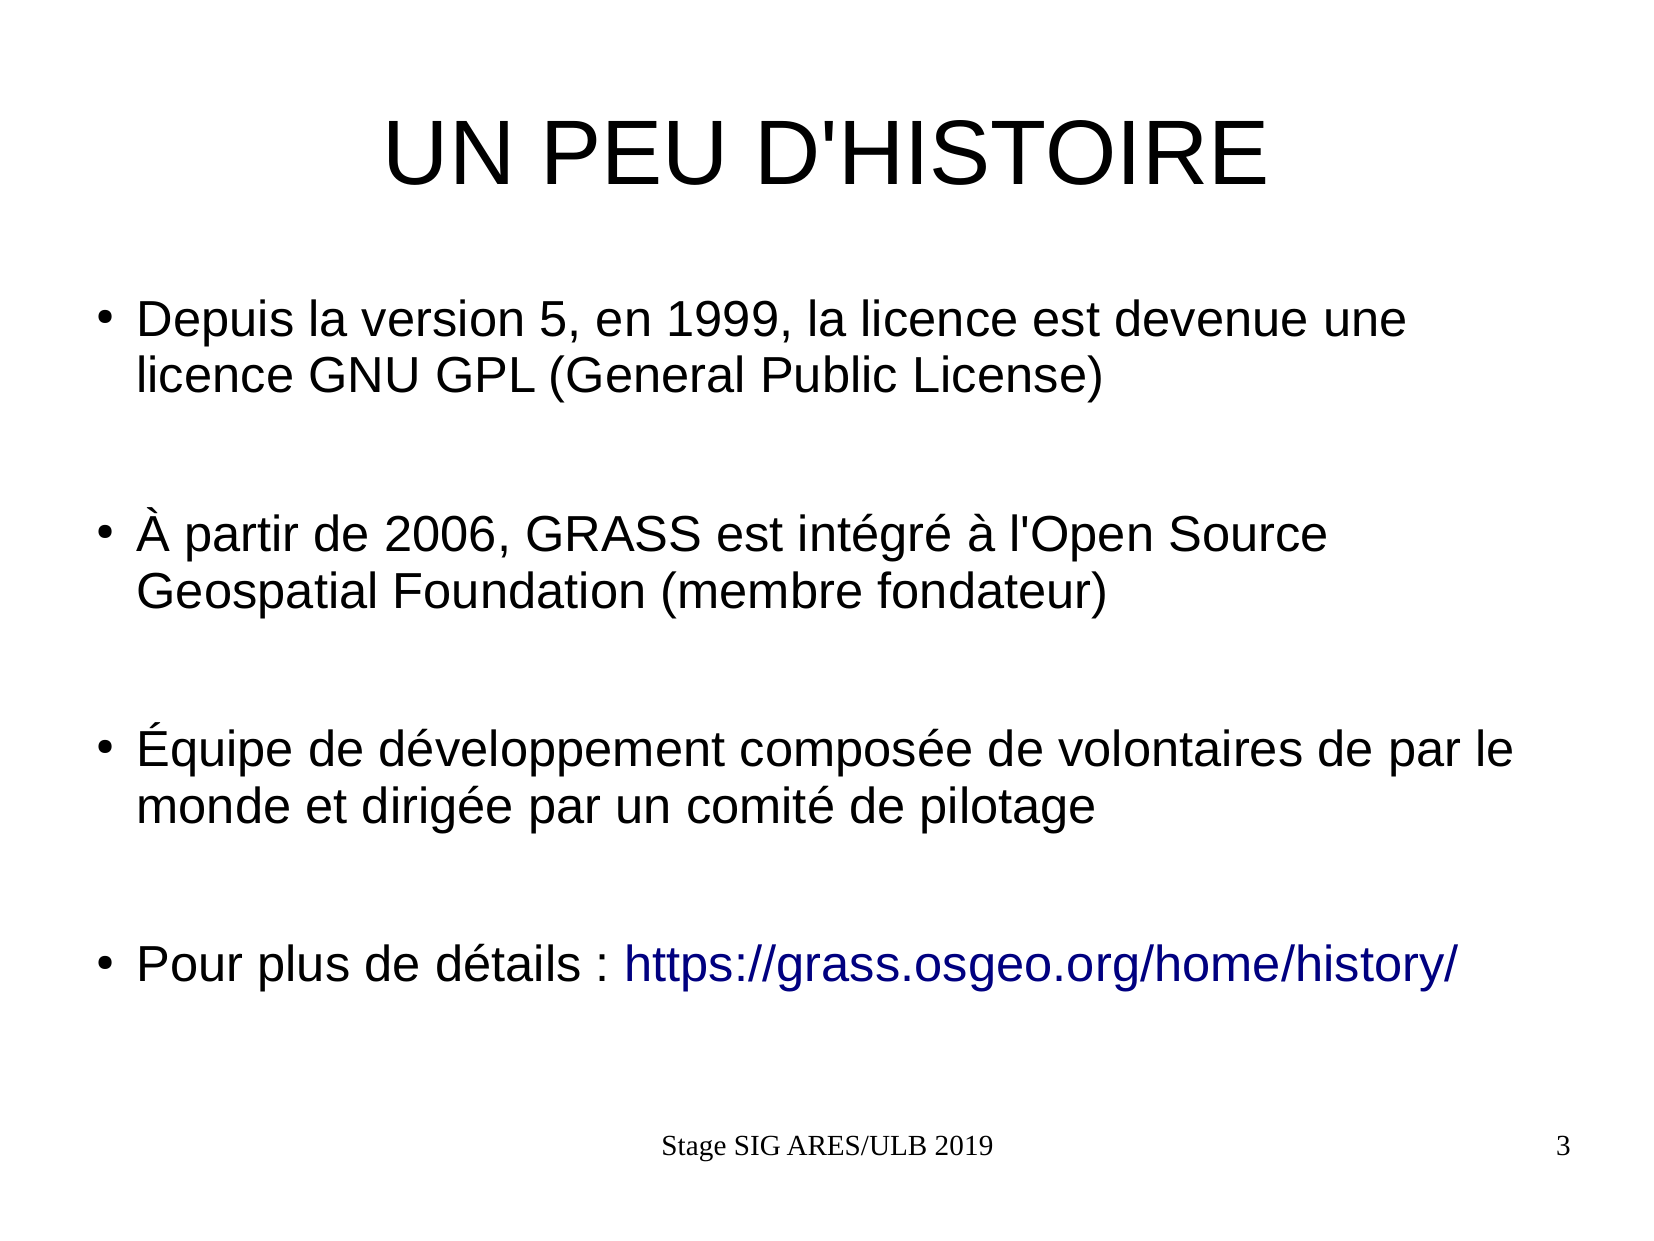

# UN PEU D'HISTOIRE
Depuis la version 5, en 1999, la licence est devenue une licence GNU GPL (General Public License)
À partir de 2006, GRASS est intégré à l'Open Source Geospatial Foundation (membre fondateur)
Équipe de développement composée de volontaires de par le monde et dirigée par un comité de pilotage
Pour plus de détails : https://grass.osgeo.org/home/history/
Stage SIG ARES/ULB 2019
3